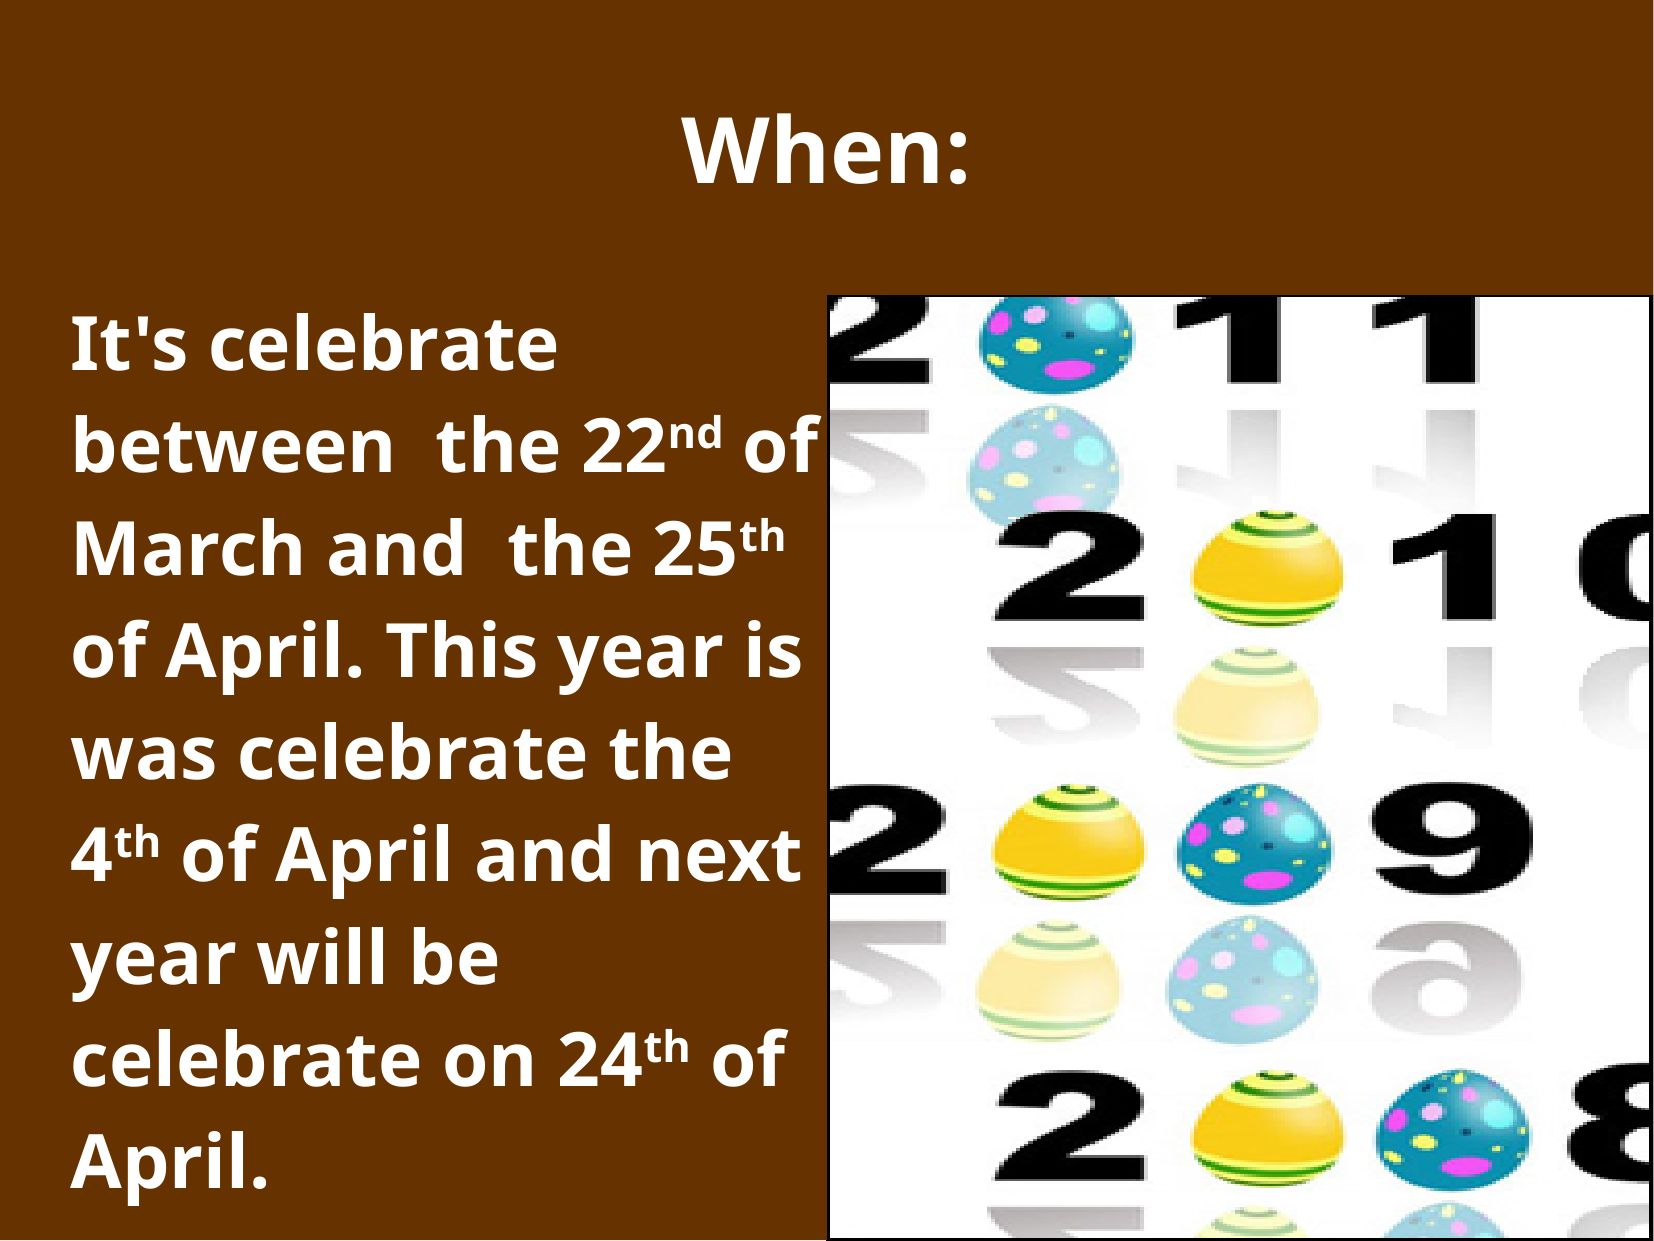

# When:
It's celebrate between the 22nd of March and the 25th of April. This year is was celebrate the 4th of April and next year will be celebrate on 24th of April.